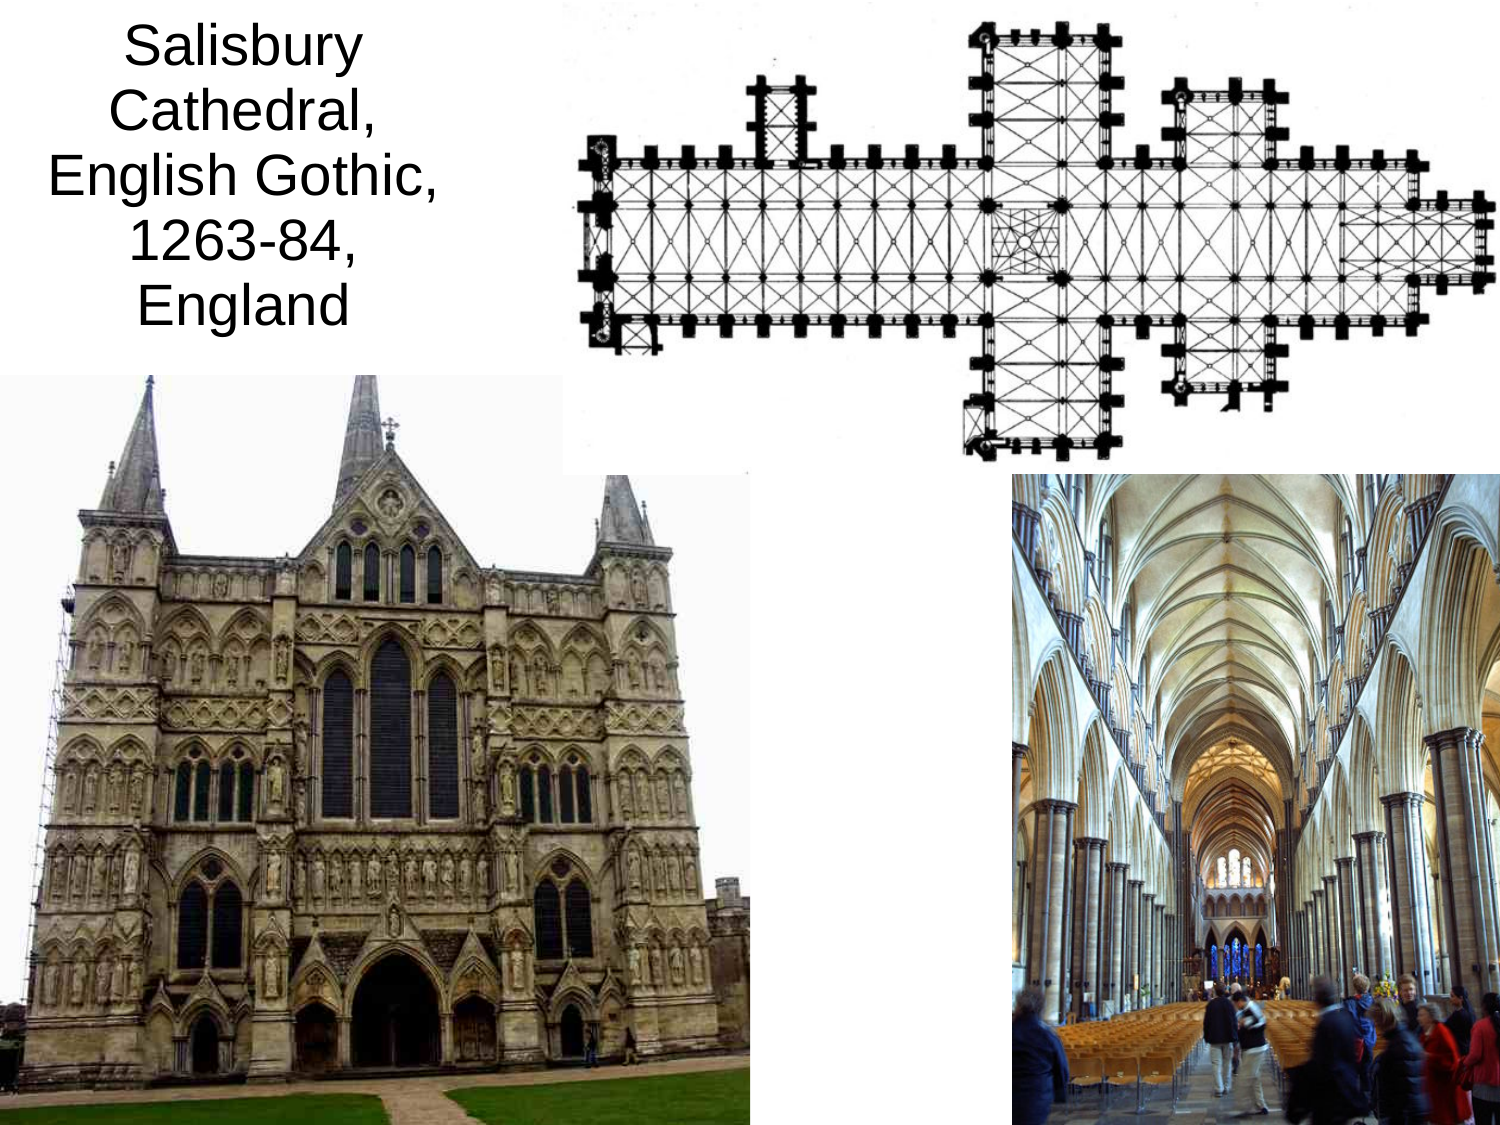

# Salisbury Cathedral, English Gothic, 1263-84, England